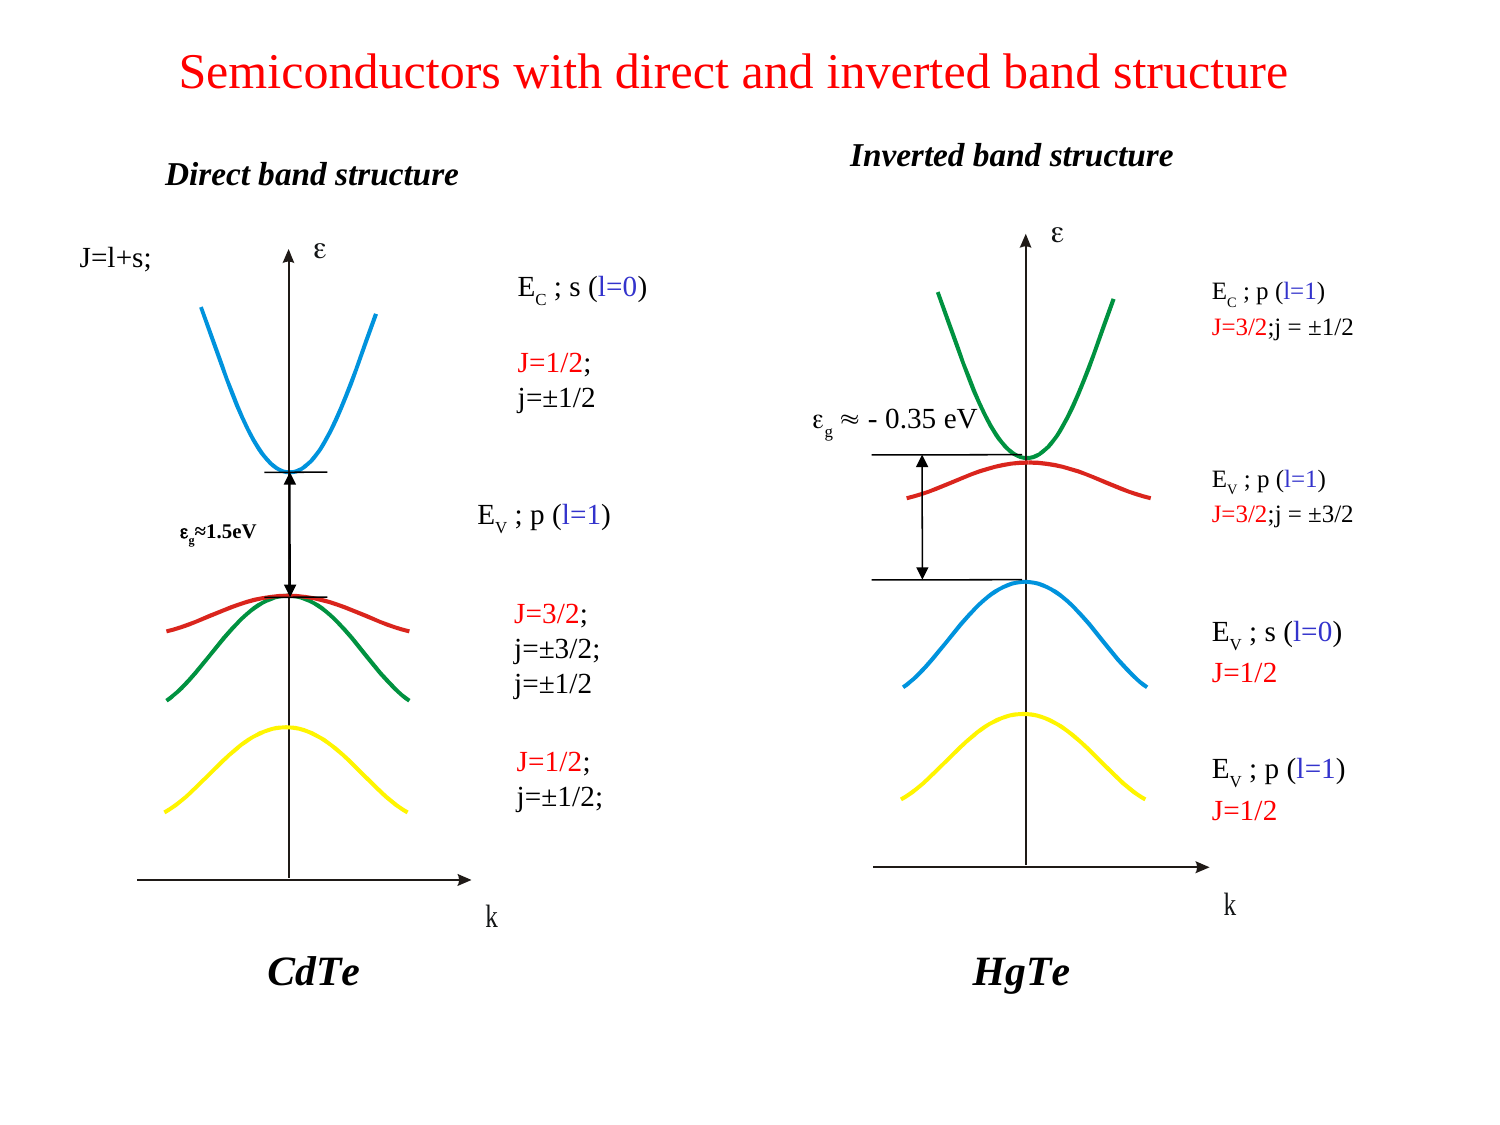

Semiconductors with direct and inverted band structure
Inverted band structure
EC ; p (l=1)
J=3/2;j = ±1/2
g  - 0.35 eV
EV ; p (l=1)
J=3/2;j = ±3/2
EV ; s (l=0)
J=1/2
EV ; p (l=1)
J=1/2
Direct band structure
J=l+s;
EC ; s (l=0)
J=1/2;
j=±1/2
g≈1.5eV
J=3/2;
j=±3/2;
j=±1/2
J=1/2;
j=±1/2;
EV ; p (l=1)
CdTe
HgTe